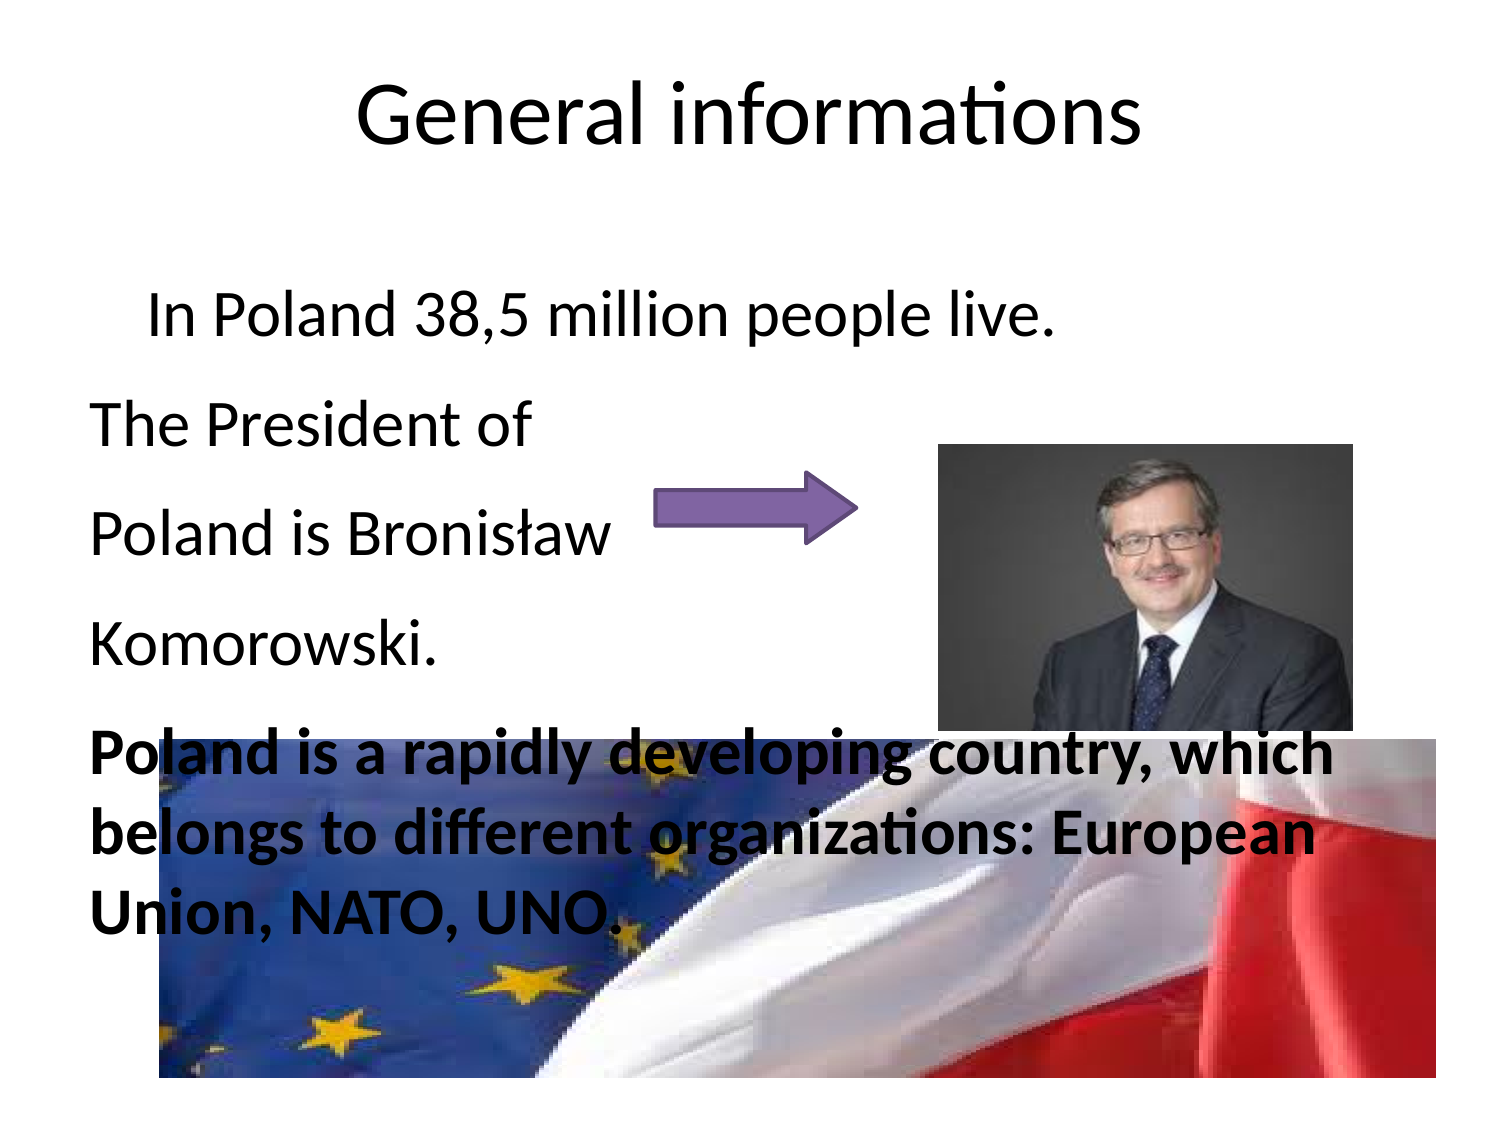

# General informations
In Poland 38,5 million people live.
The President of
Poland is Bronisław
Komorowski.
Poland is a rapidly developing country, which belongs to different organizations: European Union, NATO, UNO.